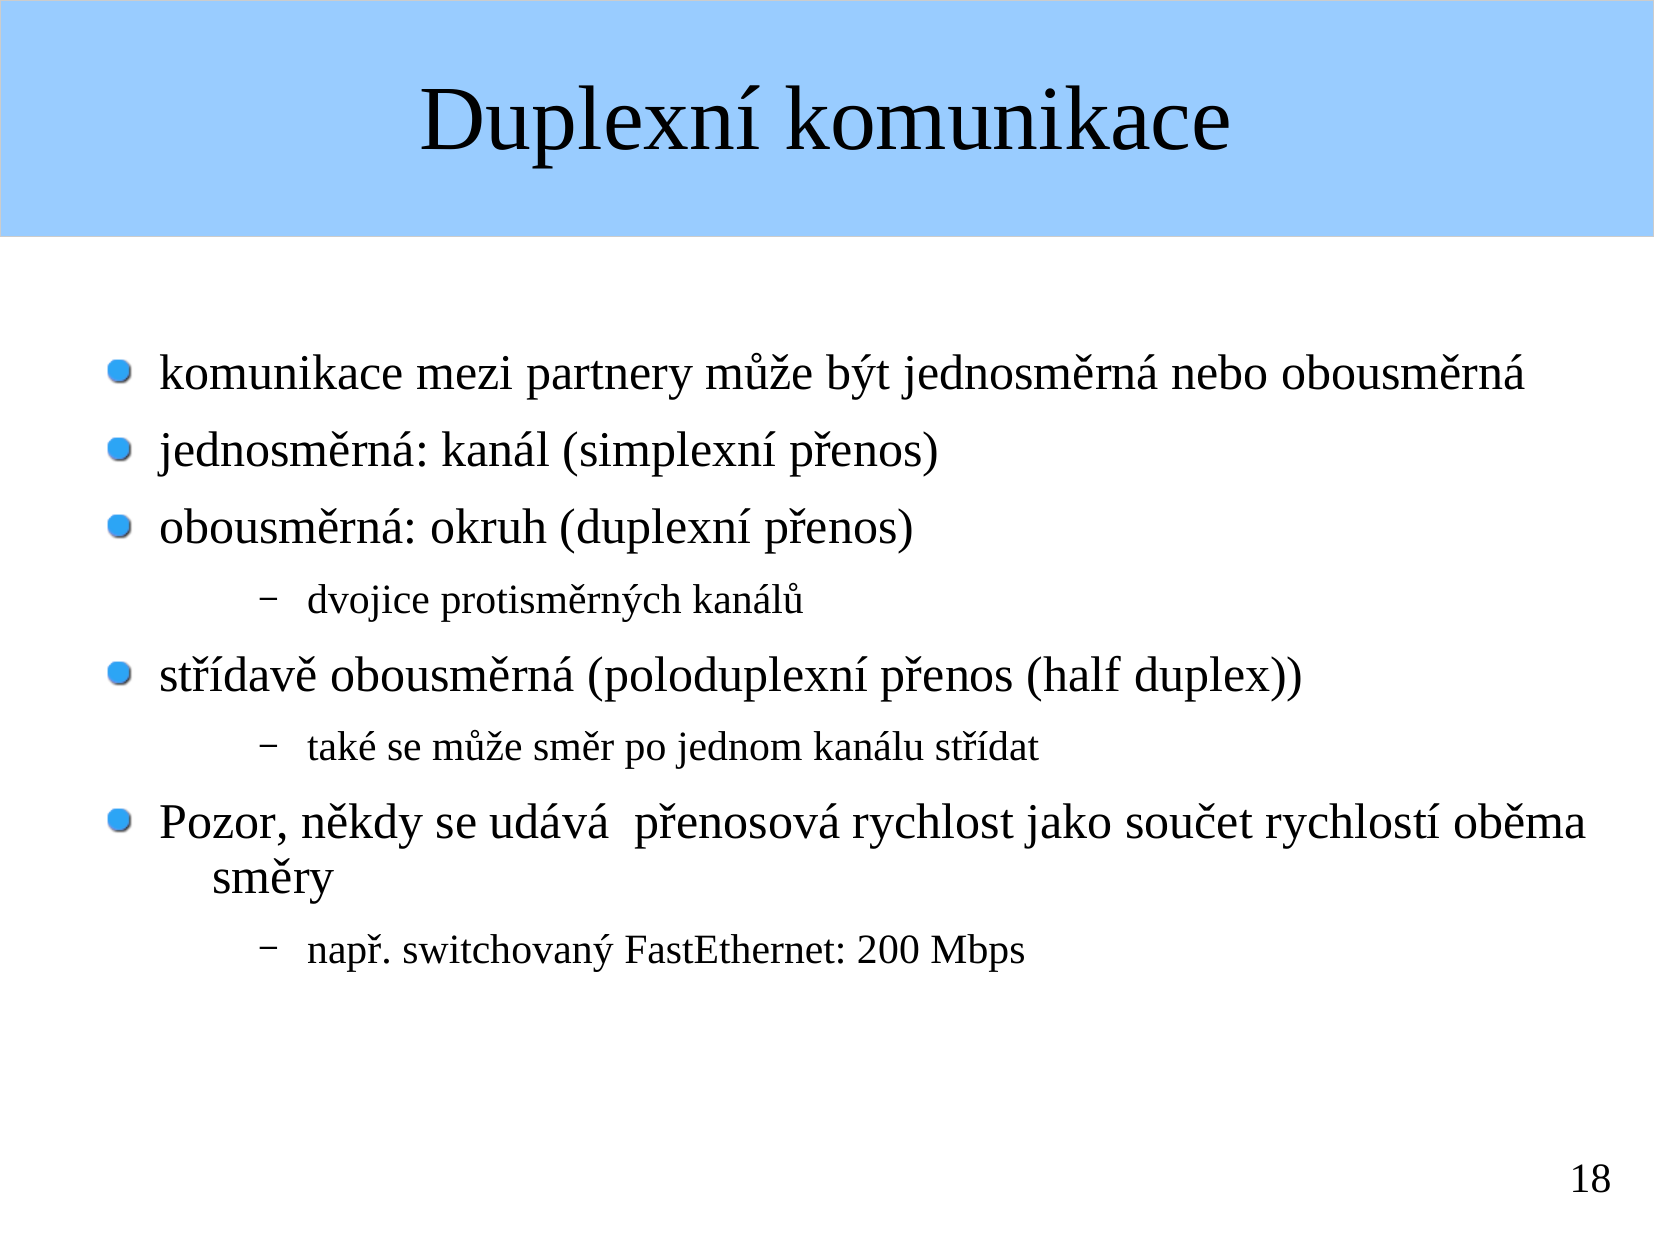

# Duplexní komunikace
komunikace mezi partnery může být jednosměrná nebo obousměrná
jednosměrná: kanál (simplexní přenos)
obousměrná: okruh (duplexní přenos)
dvojice protisměrných kanálů
střídavě obousměrná (poloduplexní přenos (half duplex))
také se může směr po jednom kanálu střídat
Pozor, někdy se udává přenosová rychlost jako součet rychlostí oběma směry
např. switchovaný FastEthernet: 200 Mbps